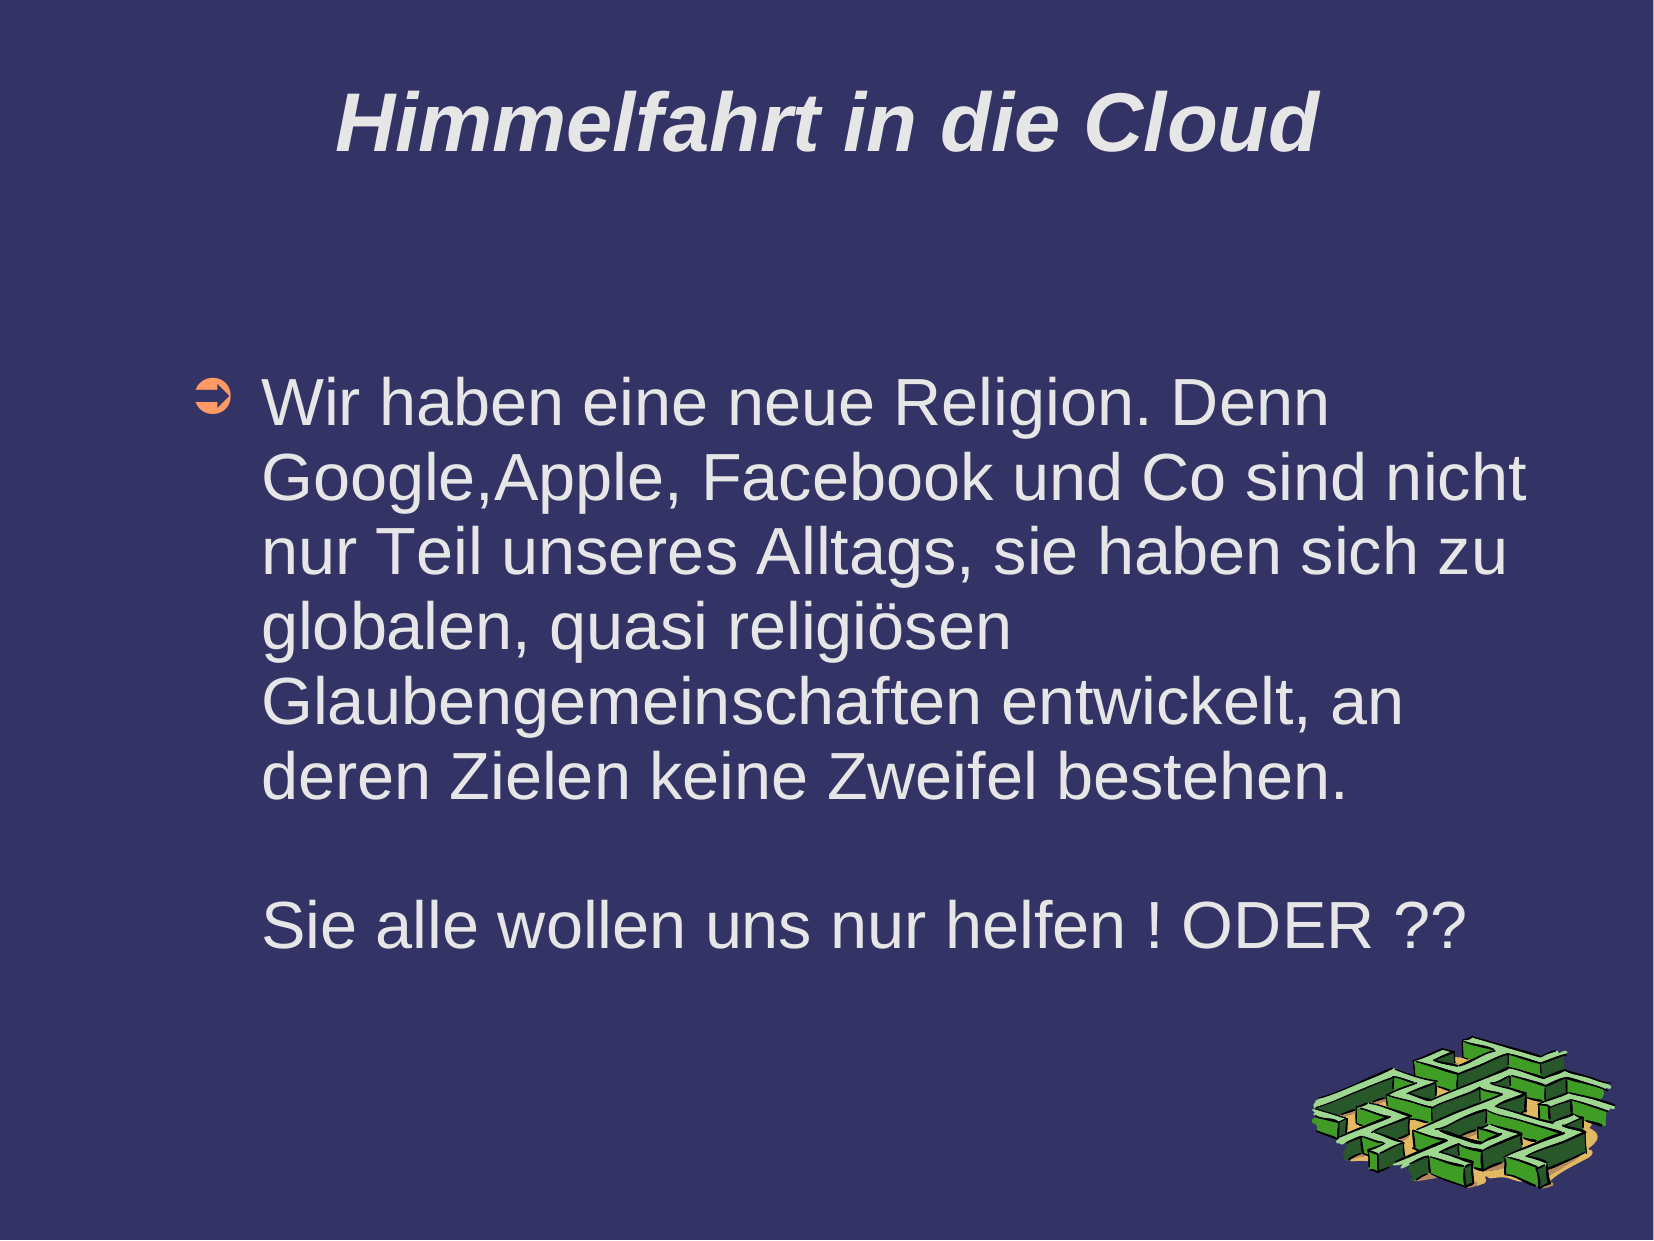

# Himmelfahrt in die Cloud
Wir haben eine neue Religion. Denn Google,Apple, Facebook und Co sind nicht nur Teil unseres Alltags, sie haben sich zu globalen, quasi religiösen Glaubengemeinschaften entwickelt, an deren Zielen keine Zweifel bestehen.
Sie alle wollen uns nur helfen ! ODER ??